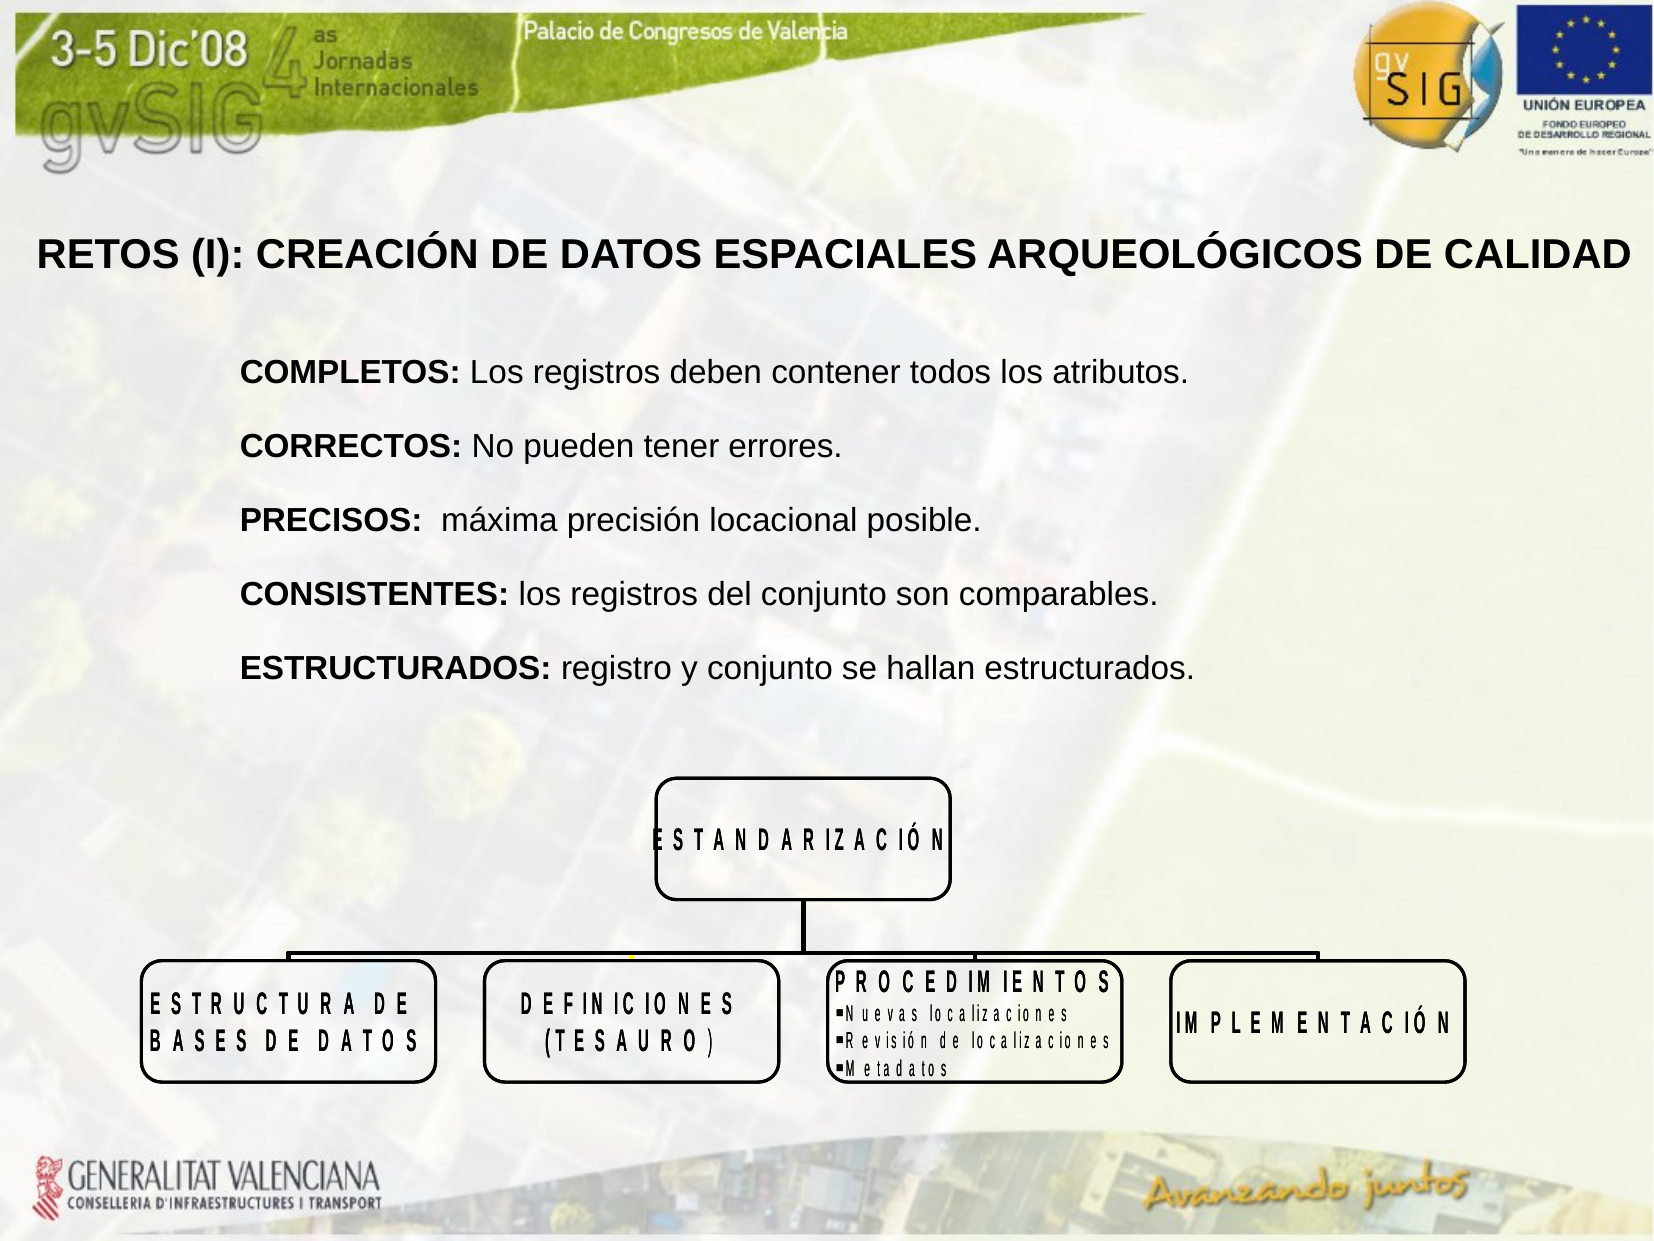

RETOS (I): CREACIÓN DE DATOS ESPACIALES ARQUEOLÓGICOS DE CALIDAD
COMPLETOS: Los registros deben contener todos los atributos.
CORRECTOS: No pueden tener errores.
PRECISOS: máxima precisión locacional posible.
CONSISTENTES: los registros del conjunto son comparables.
ESTRUCTURADOS: registro y conjunto se hallan estructurados.